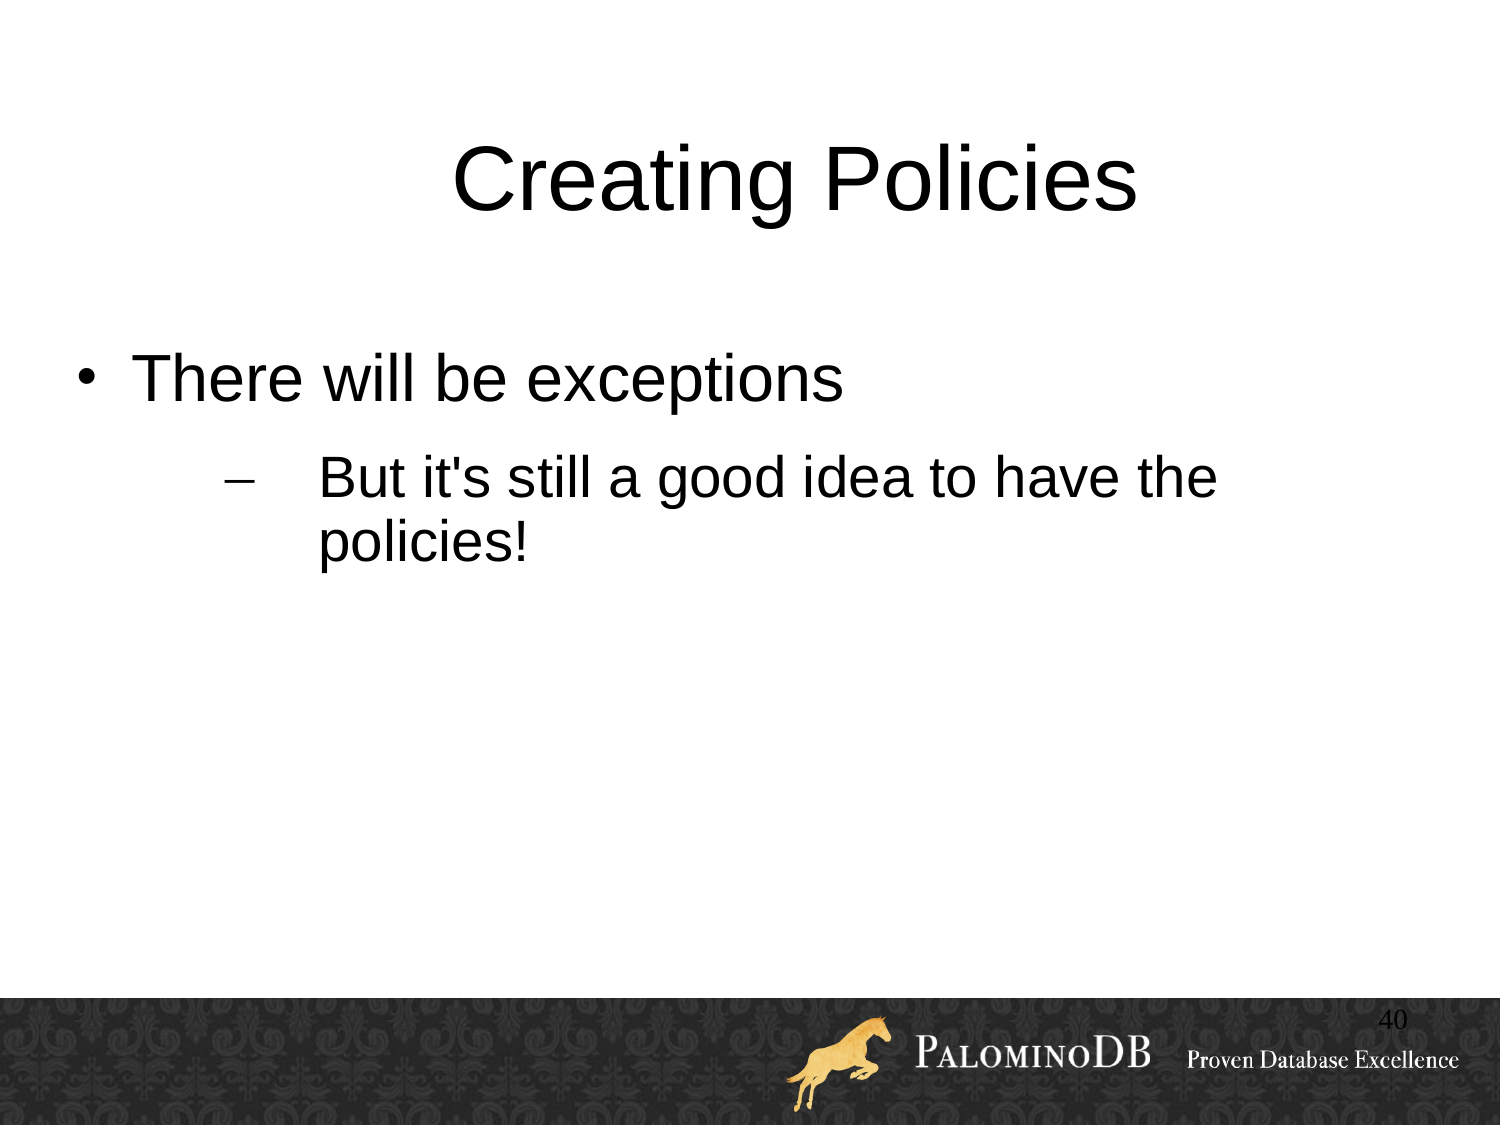

# Creating Policies
There will be exceptions
But it's still a good idea to have the policies!